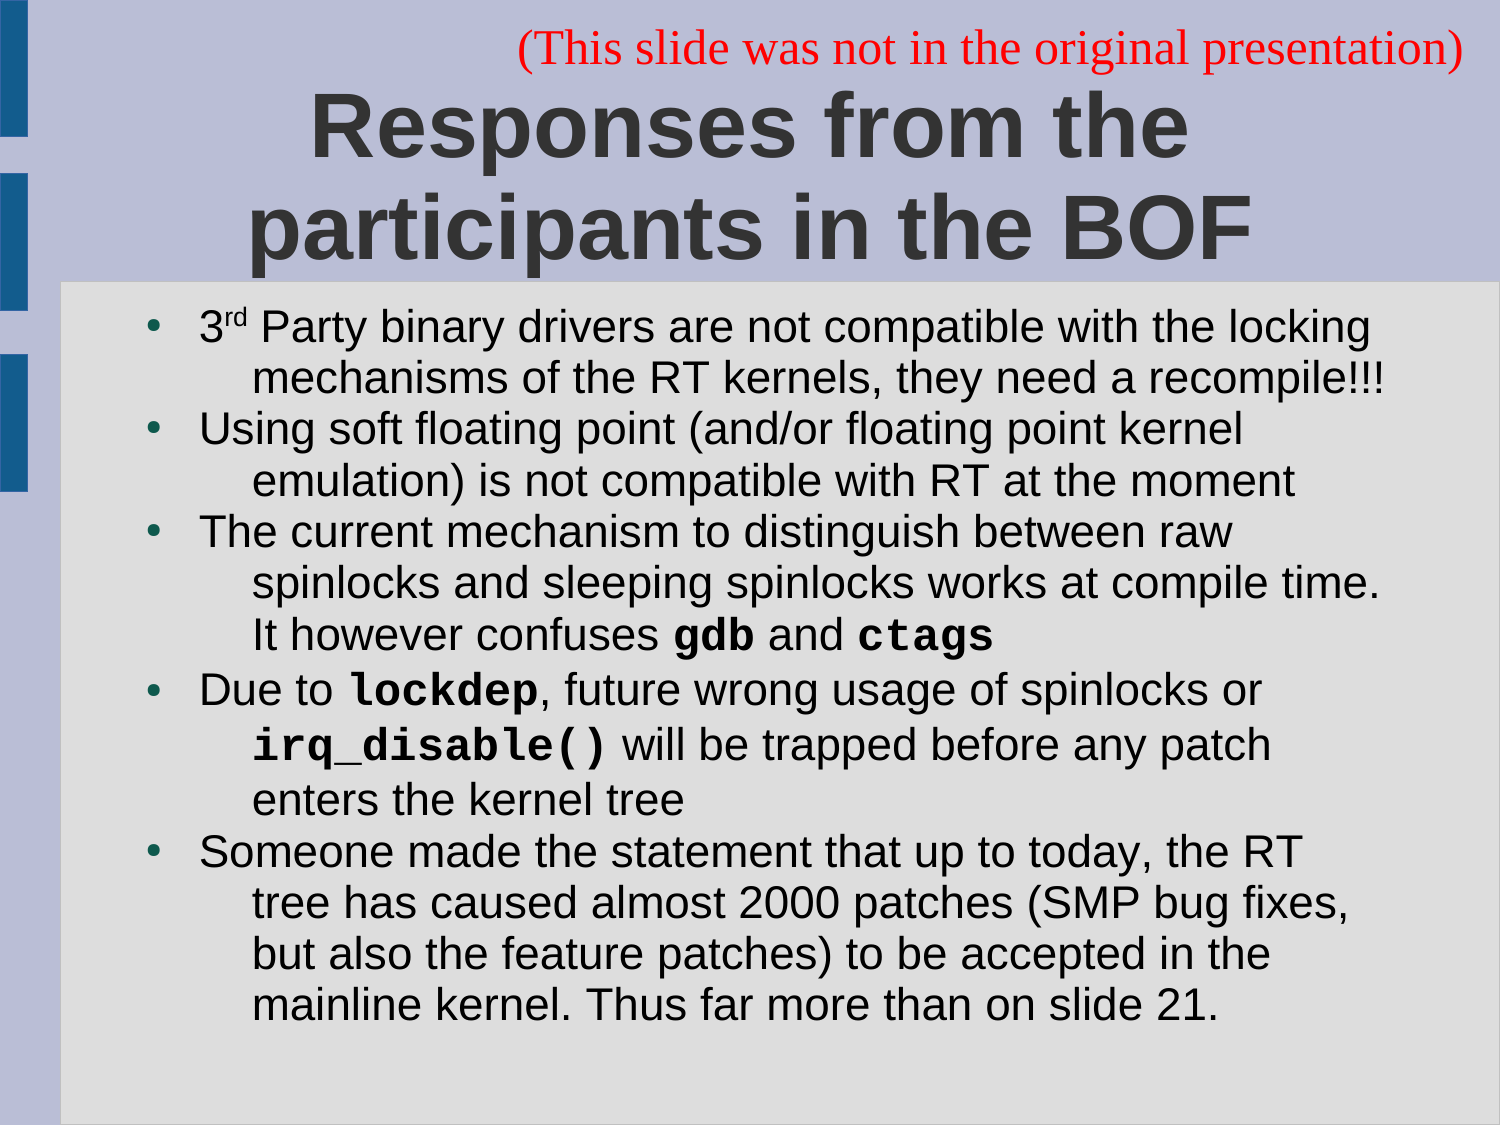

(This slide was not in the original presentation)
# Responses from the participants in the BOF
3rd Party binary drivers are not compatible with the locking mechanisms of the RT kernels, they need a recompile!!!
Using soft floating point (and/or floating point kernel emulation) is not compatible with RT at the moment
The current mechanism to distinguish between raw spinlocks and sleeping spinlocks works at compile time. It however confuses gdb and ctags
Due to lockdep, future wrong usage of spinlocks or irq_disable() will be trapped before any patch enters the kernel tree
Someone made the statement that up to today, the RT tree has caused almost 2000 patches (SMP bug fixes, but also the feature patches) to be accepted in the mainline kernel. Thus far more than on slide 21.